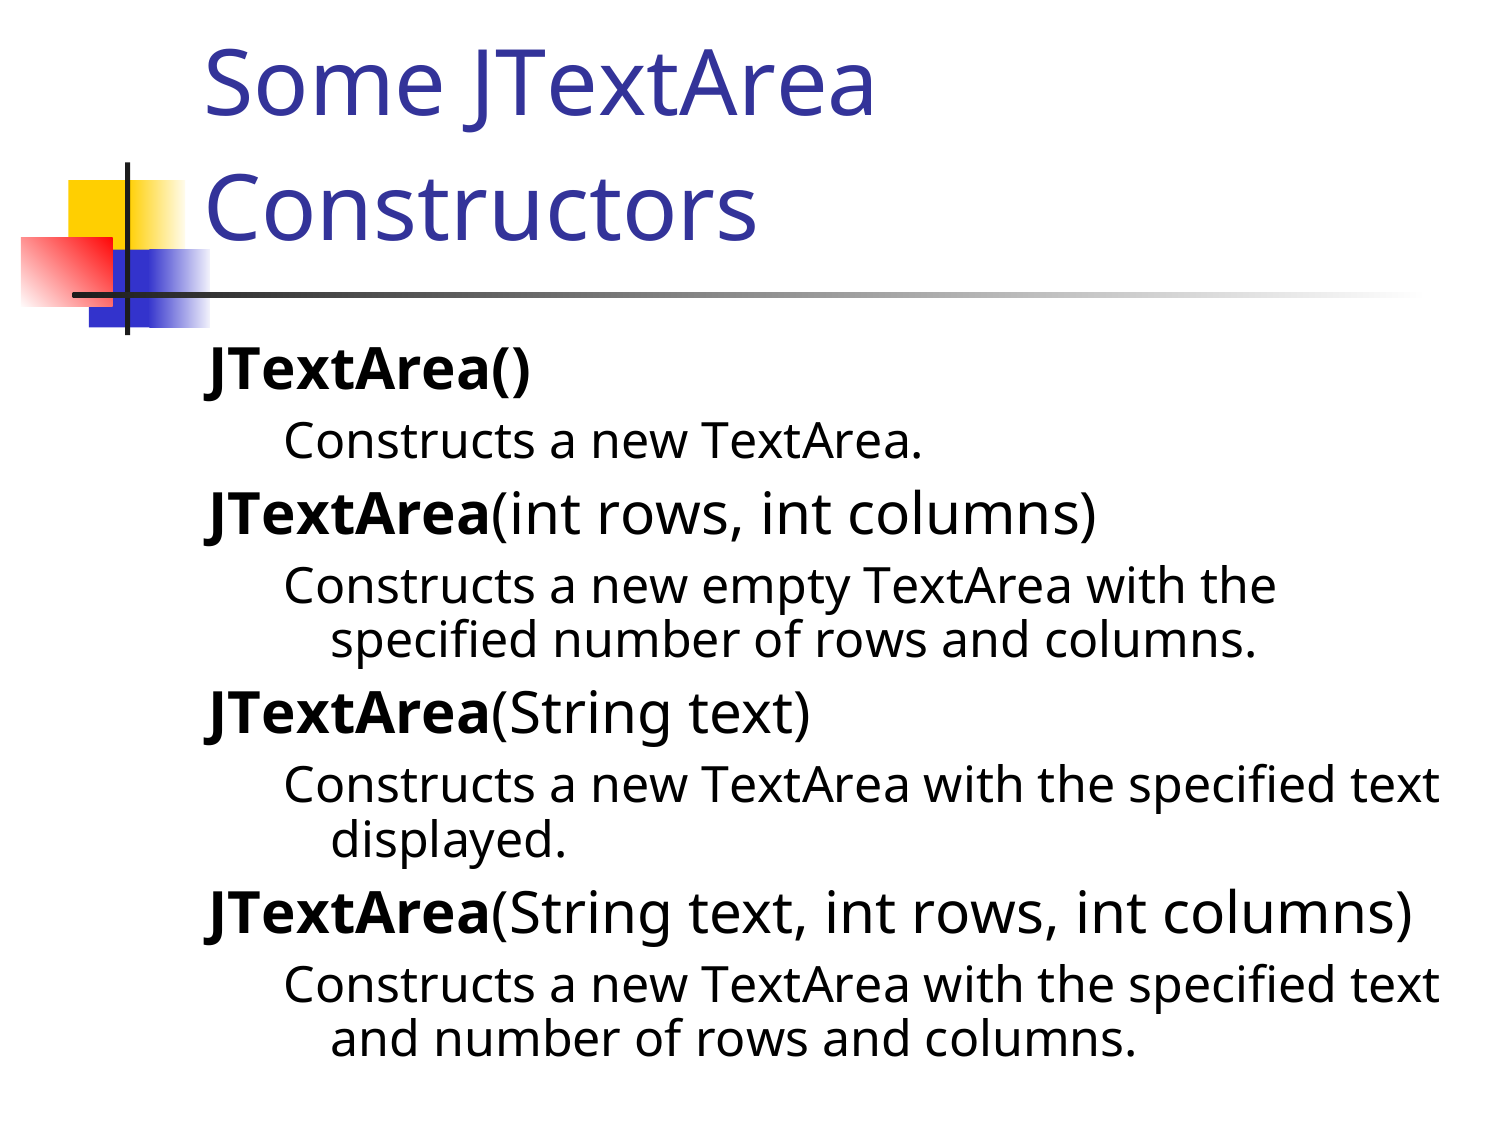

# Some JTextArea Constructors
JTextArea()
Constructs a new TextArea.
JTextArea(int rows, int columns)
Constructs a new empty TextArea with the specified number of rows and columns.
JTextArea(String text)
Constructs a new TextArea with the specified text displayed.
JTextArea(String text, int rows, int columns)
Constructs a new TextArea with the specified text and number of rows and columns.